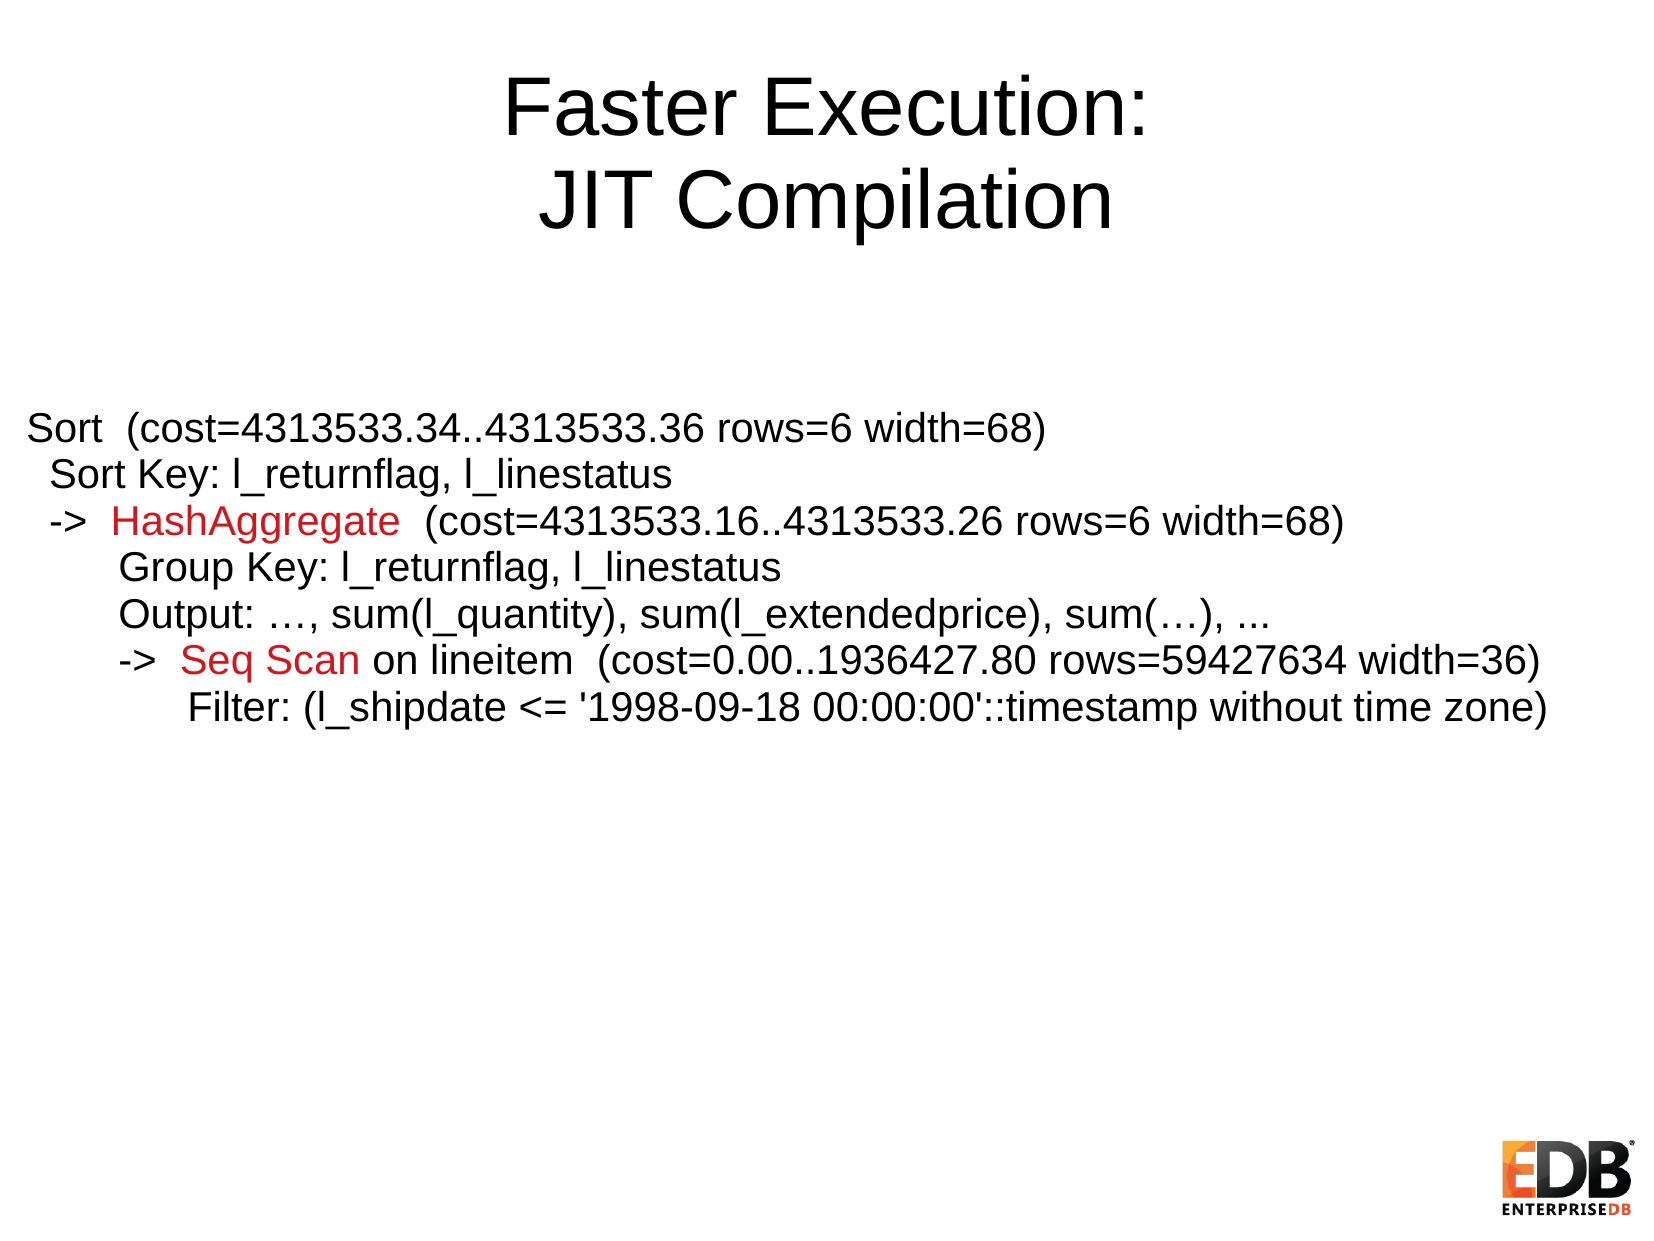

# Faster Execution: JIT Compilation
 Sort (cost=4313533.34..4313533.36 rows=6 width=68)
 Sort Key: l_returnflag, l_linestatus
 -> HashAggregate (cost=4313533.16..4313533.26 rows=6 width=68)
 Group Key: l_returnflag, l_linestatus
 Output: …, sum(l_quantity), sum(l_extendedprice), sum(…), ...
 -> Seq Scan on lineitem (cost=0.00..1936427.80 rows=59427634 width=36)
 Filter: (l_shipdate <= '1998-09-18 00:00:00'::timestamp without time zone)